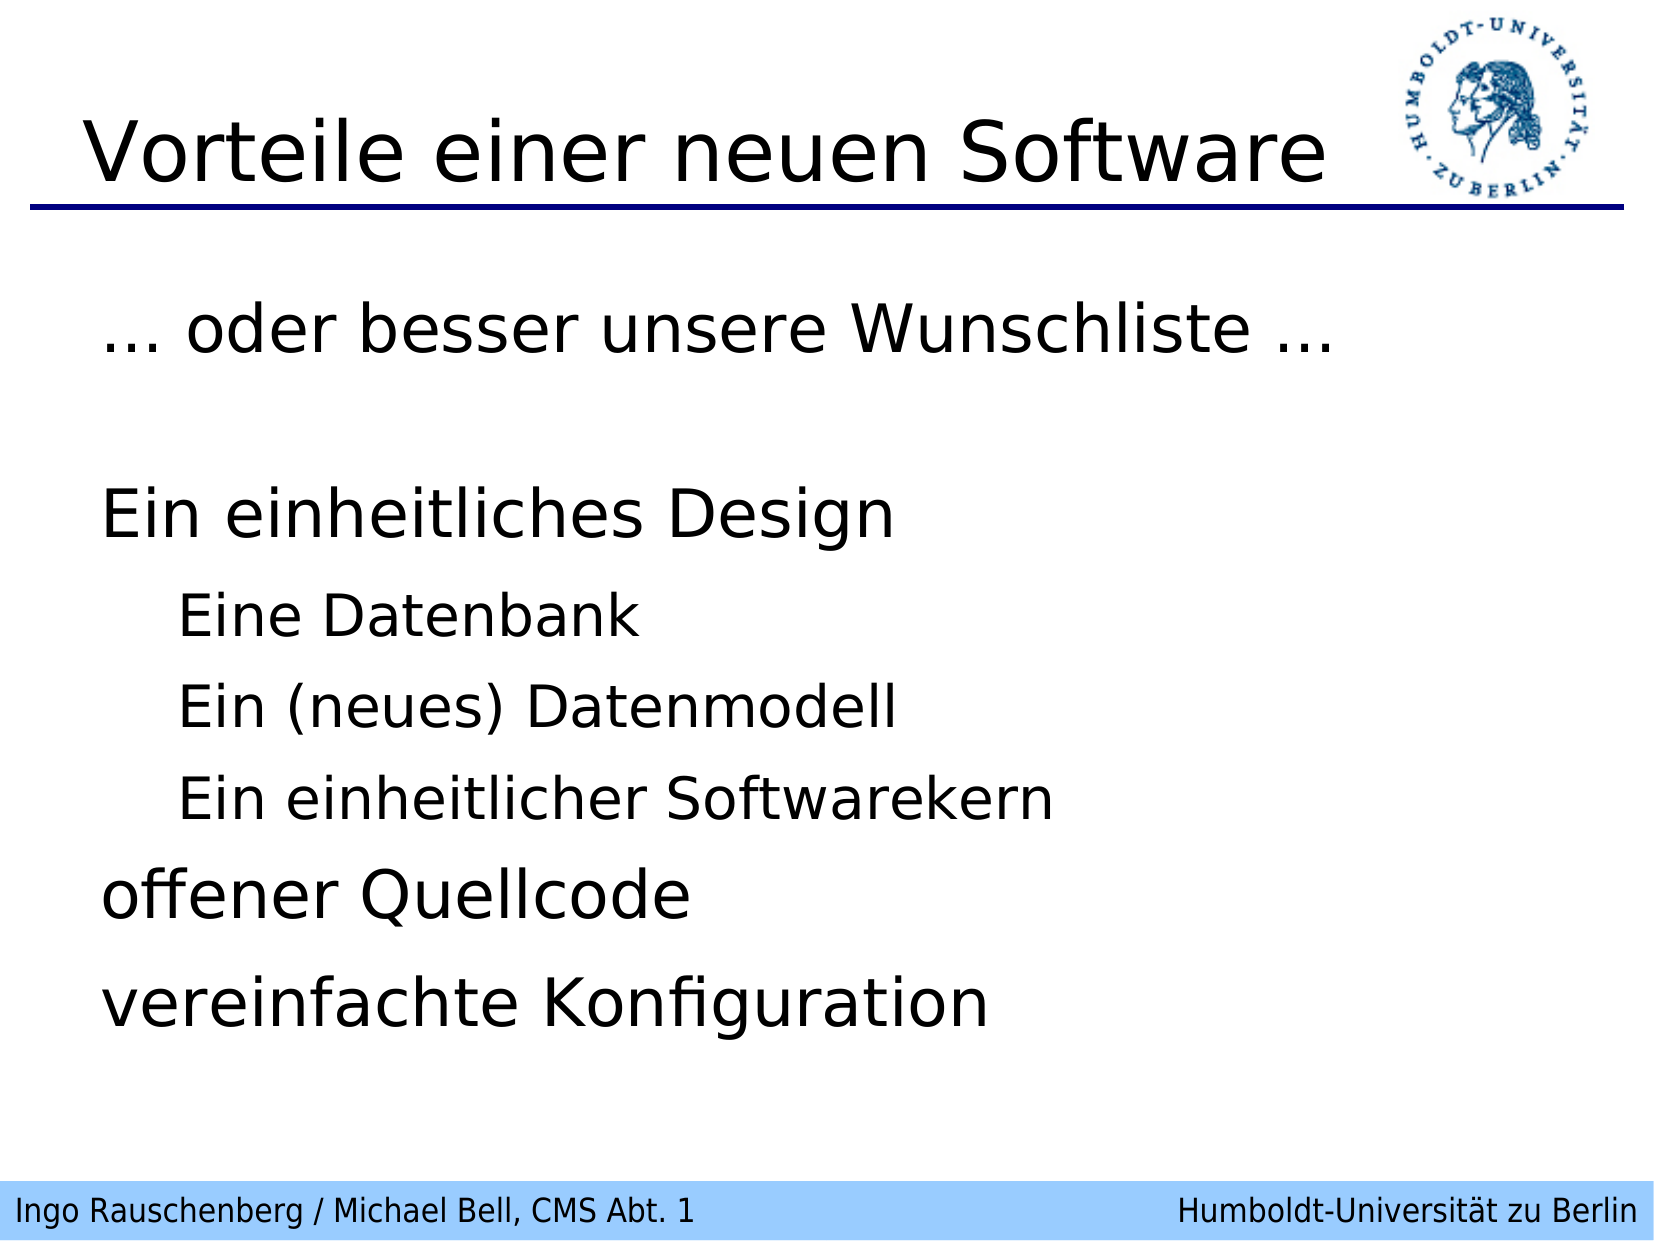

# Vorteile einer neuen Software
... oder besser unsere Wunschliste ...
Ein einheitliches Design
Eine Datenbank
Ein (neues) Datenmodell
Ein einheitlicher Softwarekern
offener Quellcode
vereinfachte Konfiguration
Ingo Rauschenberg / Michael Bell, CMS Abt. 1
Humboldt-Universität zu Berlin